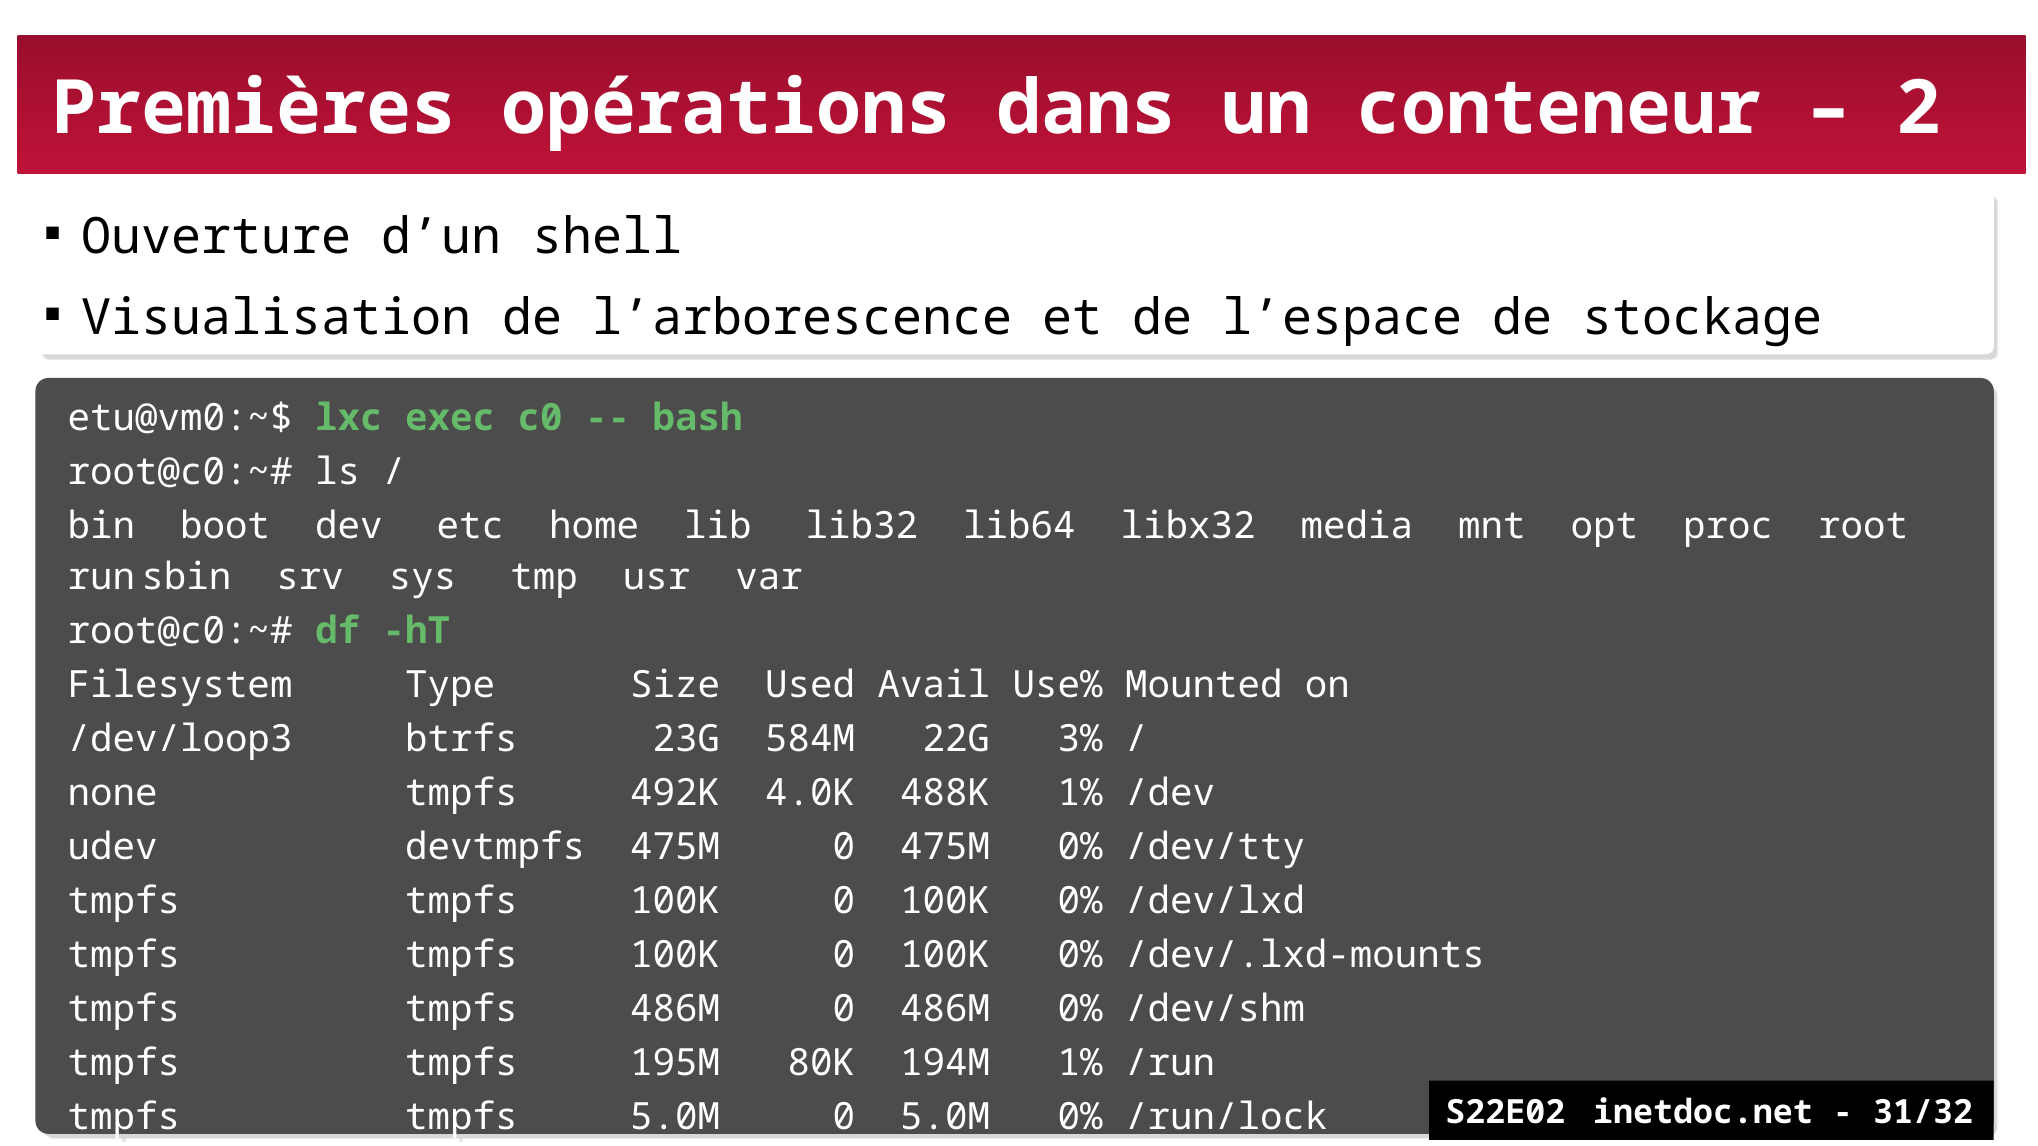

Premières opérations dans un conteneur – 2
Ouverture d’un shell
Visualisation de l’arborescence et de l’espace de stockage
etu@vm0:~$ lxc exec c0 -- bash
root@c0:~# ls /
bin boot dev	etc home lib	lib32 lib64 libx32 media mnt opt proc root run	sbin srv sys	tmp usr var
root@c0:~# df -hT
Filesystem Type Size Used Avail Use% Mounted on
/dev/loop3 btrfs 23G 584M 22G 3% /
none tmpfs 492K 4.0K 488K 1% /dev
udev devtmpfs 475M 0 475M 0% /dev/tty
tmpfs tmpfs 100K 0 100K 0% /dev/lxd
tmpfs tmpfs 100K 0 100K 0% /dev/.lxd-mounts
tmpfs tmpfs 486M 0 486M 0% /dev/shm
tmpfs tmpfs 195M 80K 194M 1% /run
tmpfs tmpfs 5.0M 0 5.0M 0% /run/lock
S22E02	inetdoc.net - /32